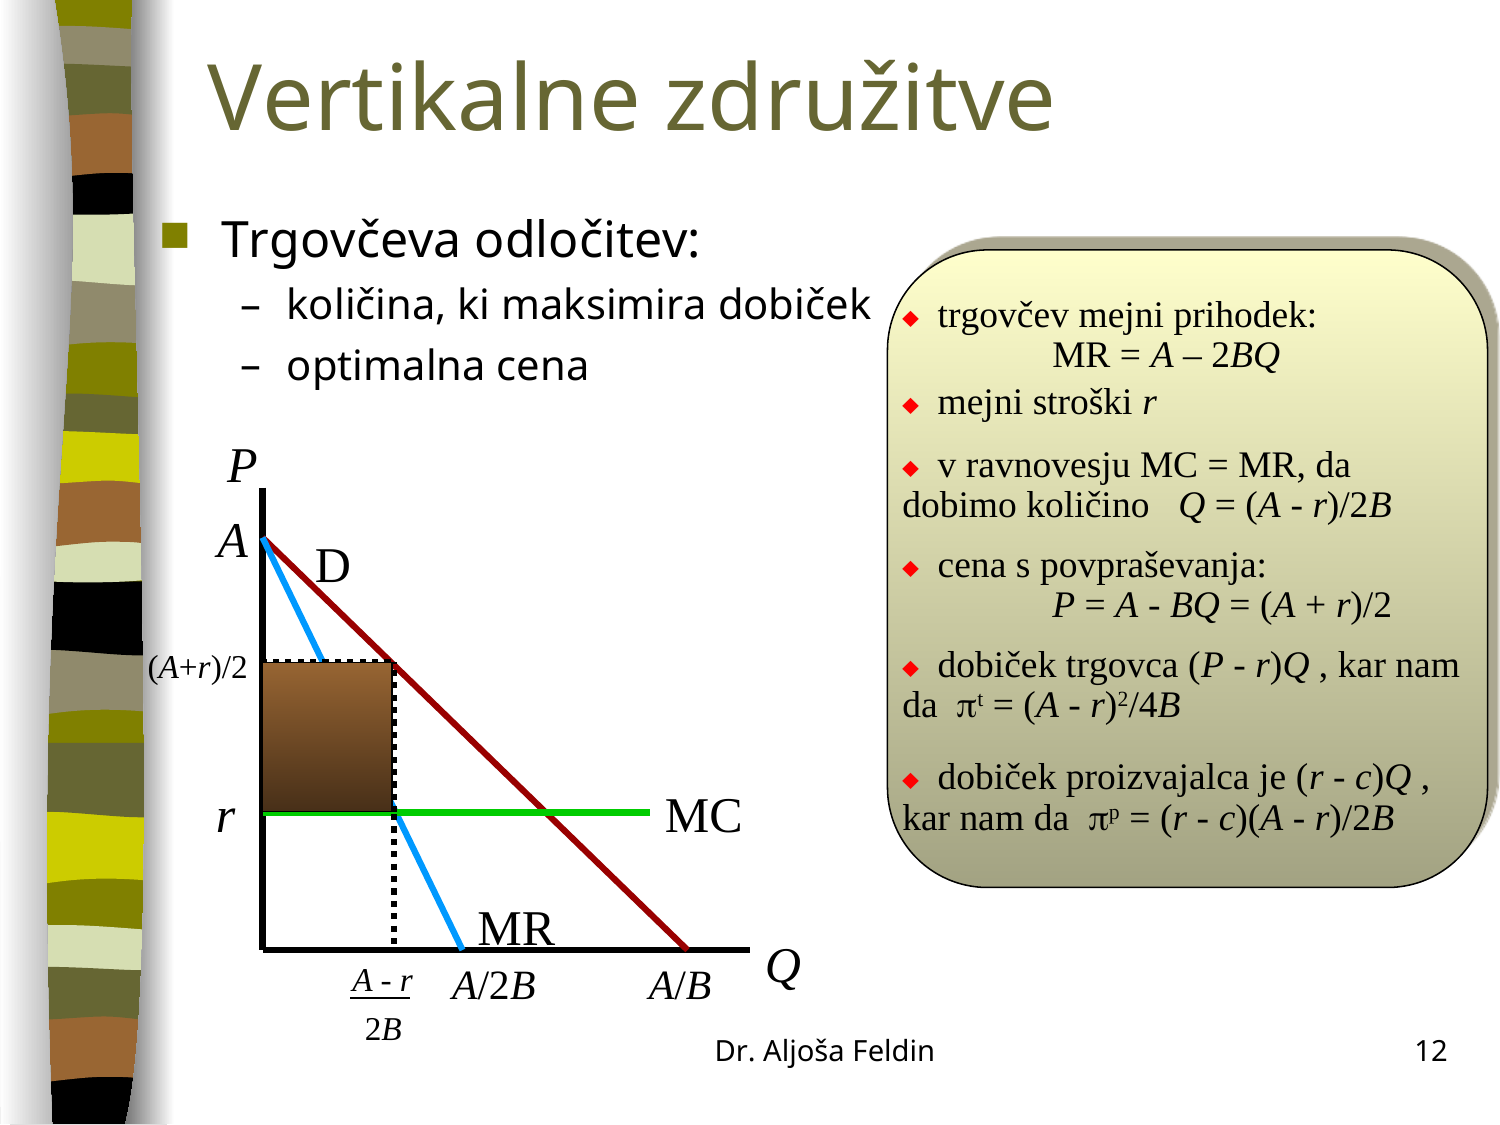

Vertikalne združitve
# Trgovčeva odločitev:
količina, ki maksimira dobiček
optimalna cena
trgovčev mejni prihodek: 	MR = A – 2BQ
mejni stroški r
P
v ravnovesju MC = MR, da dobimo količino Q = (A - r)/2B
A
D
cena s povpraševanja: 	P = A - BQ = (A + r)/2
(A+r)/2
dobiček trgovca (P - r)Q , kar nam da t = (A - r)2/4B
dobiček proizvajalca je (r - c)Q , kar nam da p = (r - c)(A - r)/2B
r
MC
MR
Q
A - r
2B
A/2B
A/B
Dr. Aljoša Feldin